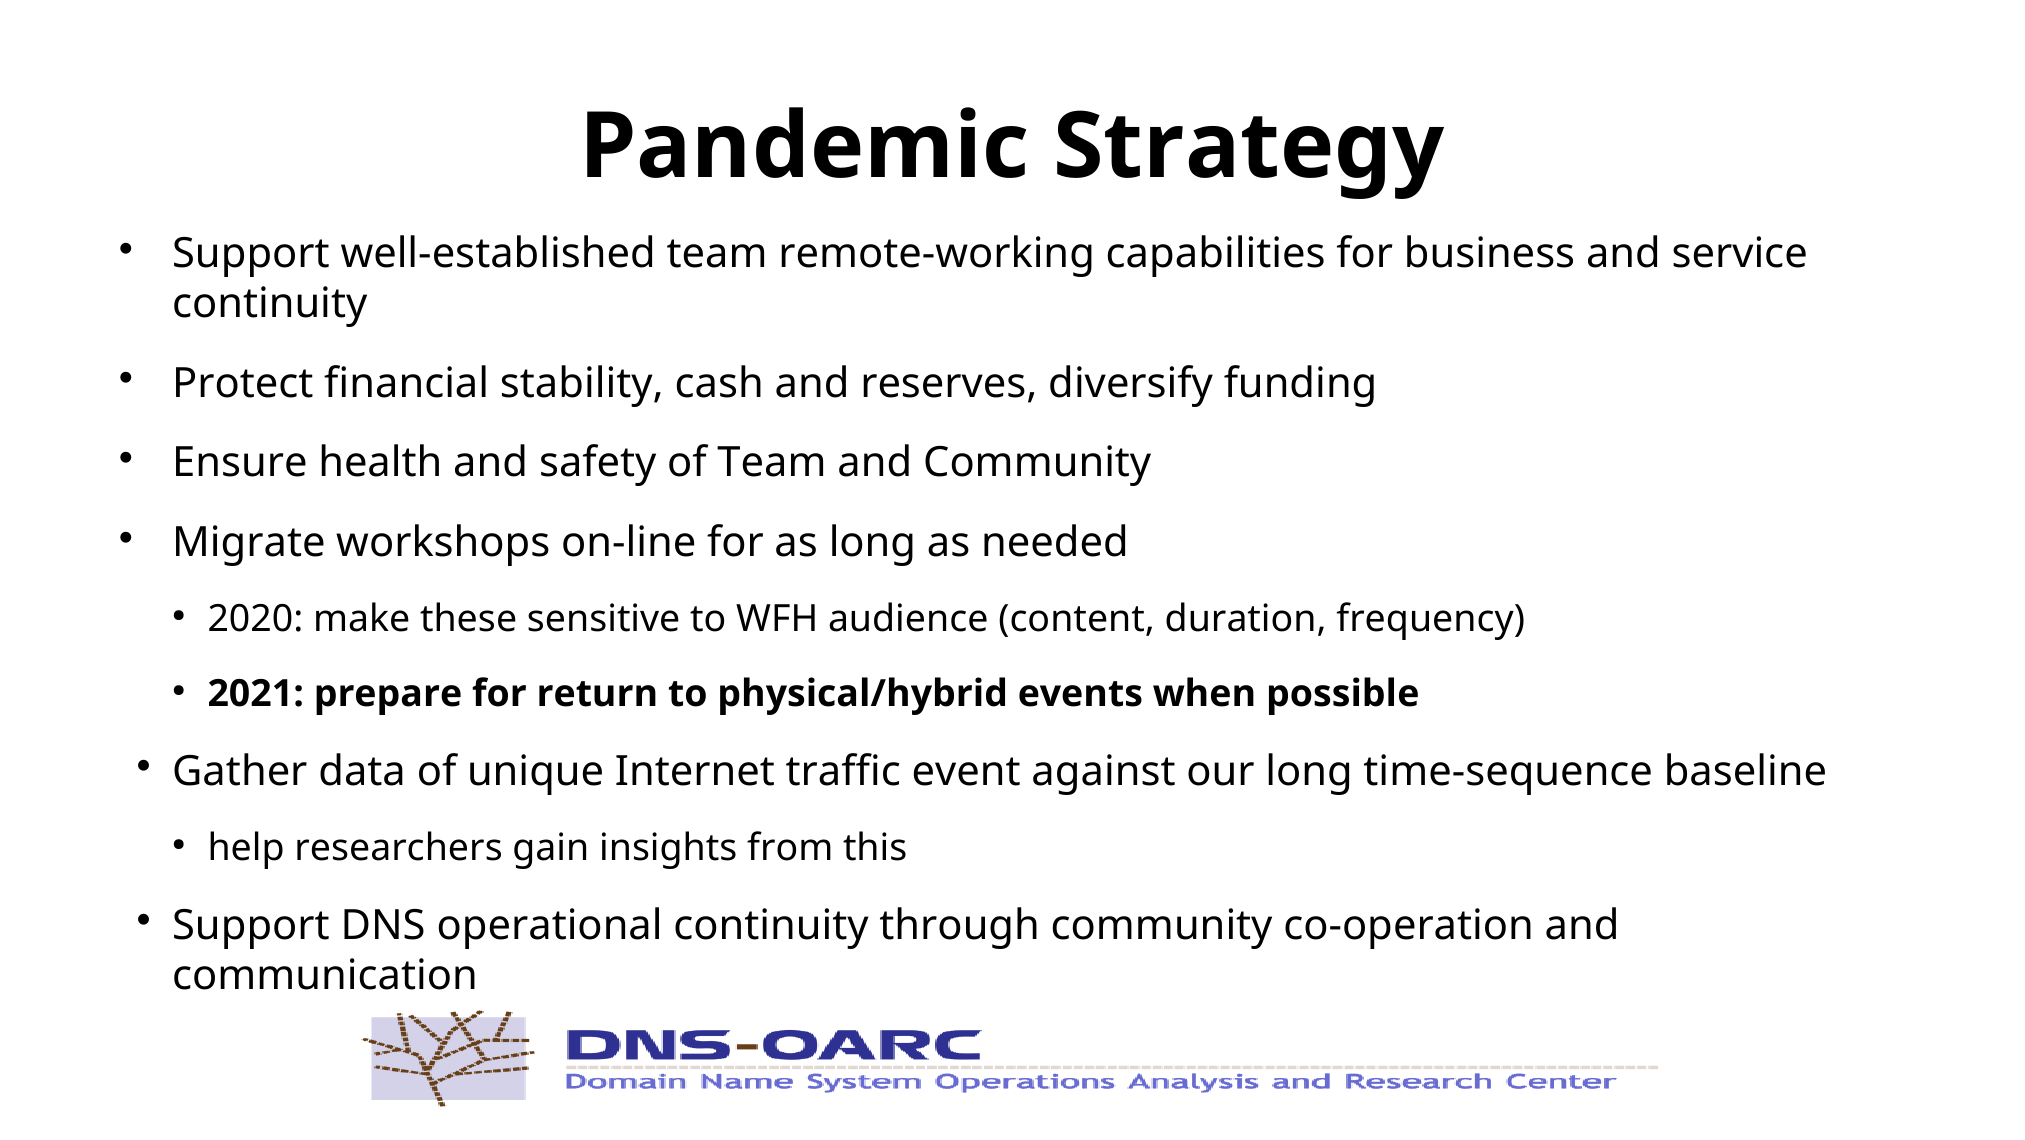

Pandemic Strategy
Support well-established team remote-working capabilities for business and service continuity
Protect financial stability, cash and reserves, diversify funding
Ensure health and safety of Team and Community
Migrate workshops on-line for as long as needed
2020: make these sensitive to WFH audience (content, duration, frequency)
2021: prepare for return to physical/hybrid events when possible
Gather data of unique Internet traffic event against our long time-sequence baseline
help researchers gain insights from this
Support DNS operational continuity through community co-operation and communication